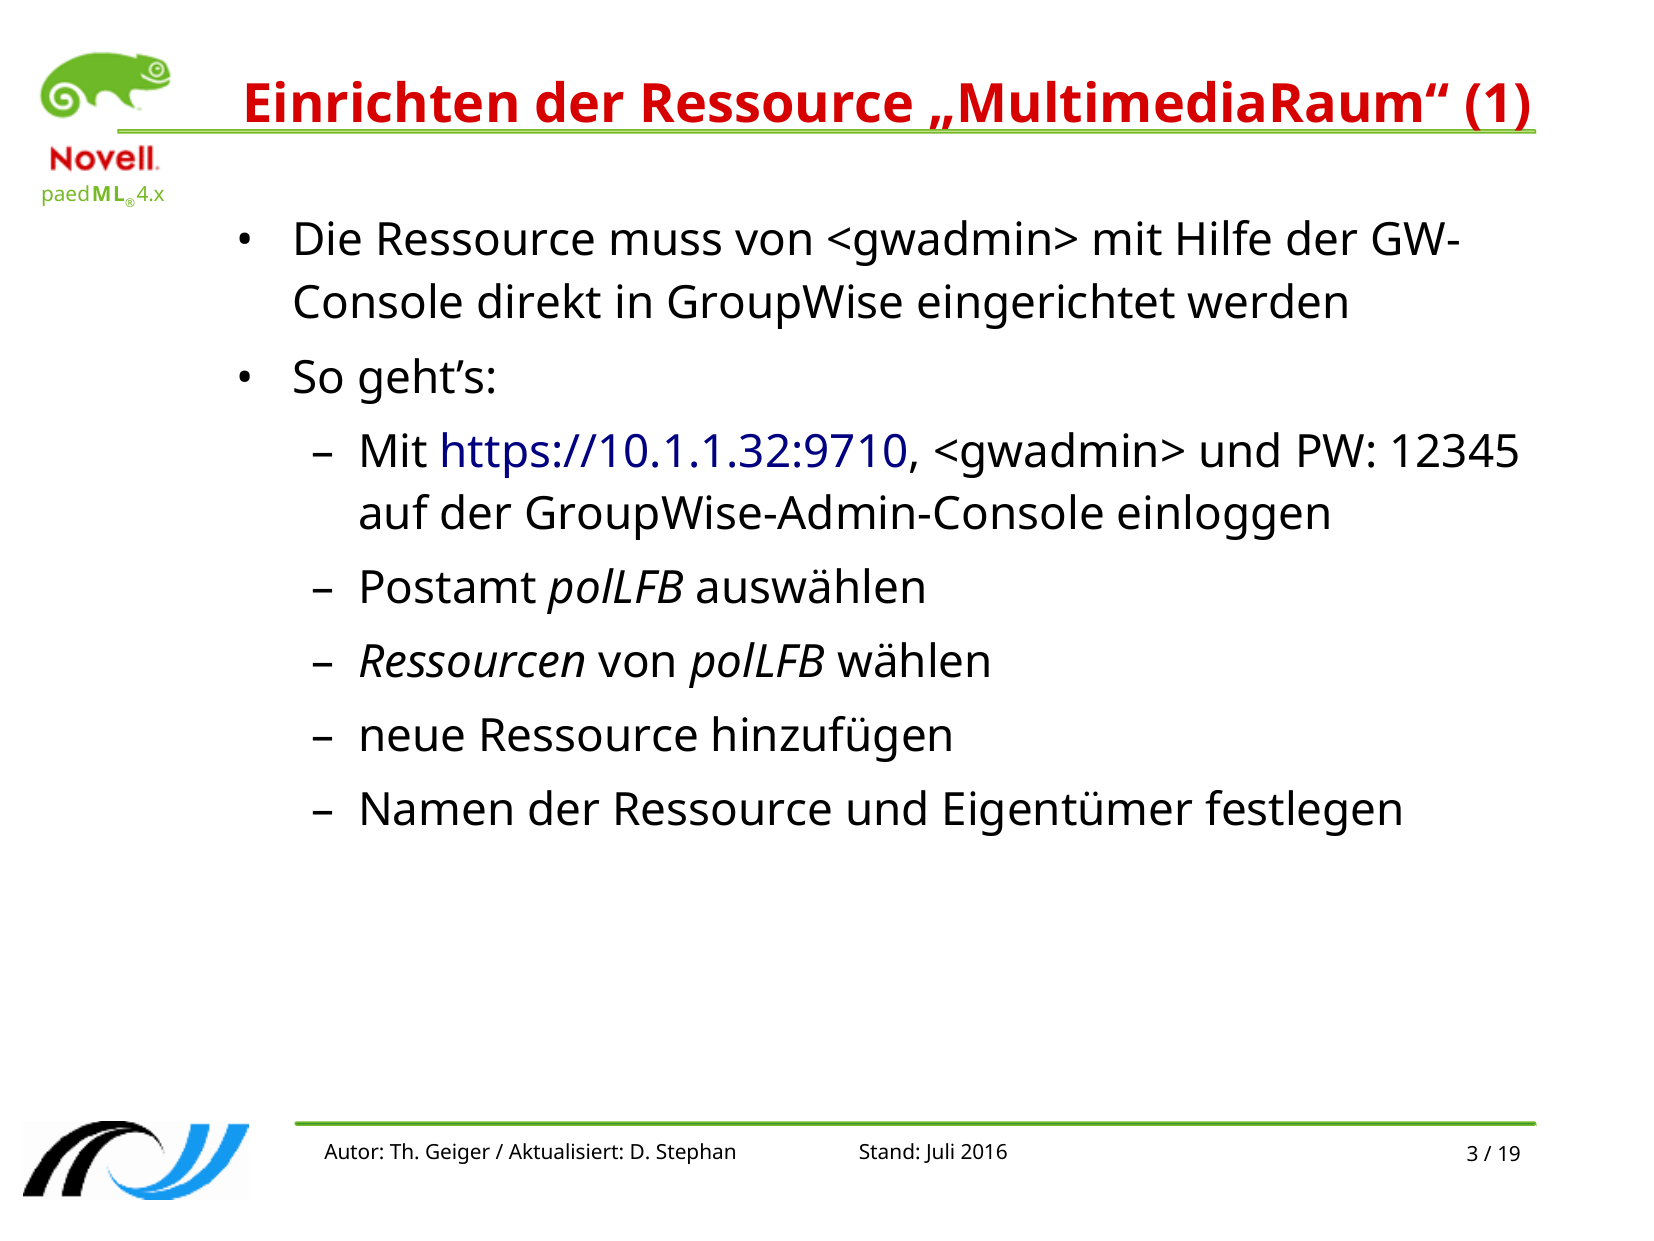

# Einrichten der Ressource „MultimediaRaum“ (1)
Die Ressource muss von <gwadmin> mit Hilfe der GW-Console direkt in GroupWise eingerichtet werden
So geht’s:
Mit https://10.1.1.32:9710, <gwadmin> und PW: 12345 auf der GroupWise-Admin-Console einloggen
Postamt polLFB auswählen
Ressourcen von polLFB wählen
neue Ressource hinzufügen
Namen der Ressource und Eigentümer festlegen
Autor: Th. Geiger / Aktualisiert: D. Stephan
Juli 2016
3